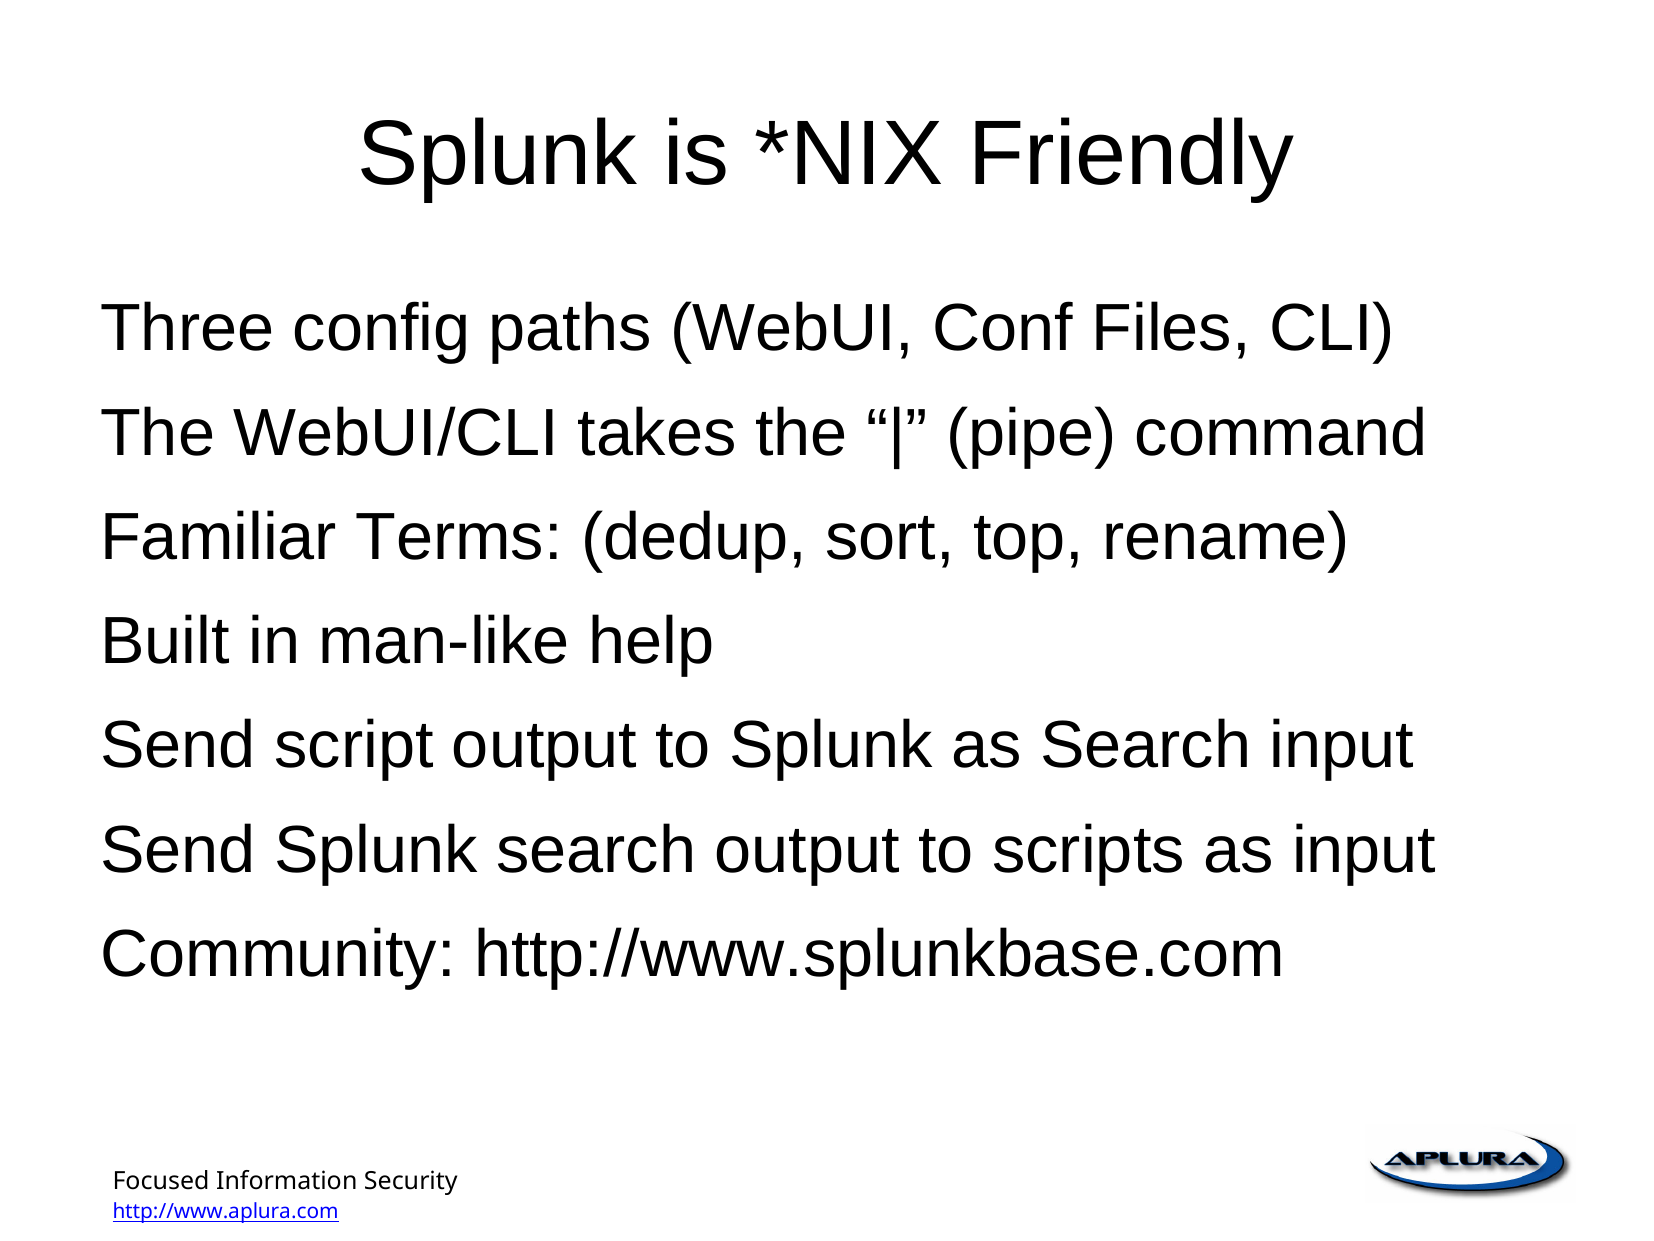

# Splunk is *NIX Friendly
Three config paths (WebUI, Conf Files, CLI)
The WebUI/CLI takes the “|” (pipe) command
Familiar Terms: (dedup, sort, top, rename)
Built in man-like help
Send script output to Splunk as Search input
Send Splunk search output to scripts as input
Community: http://www.splunkbase.com